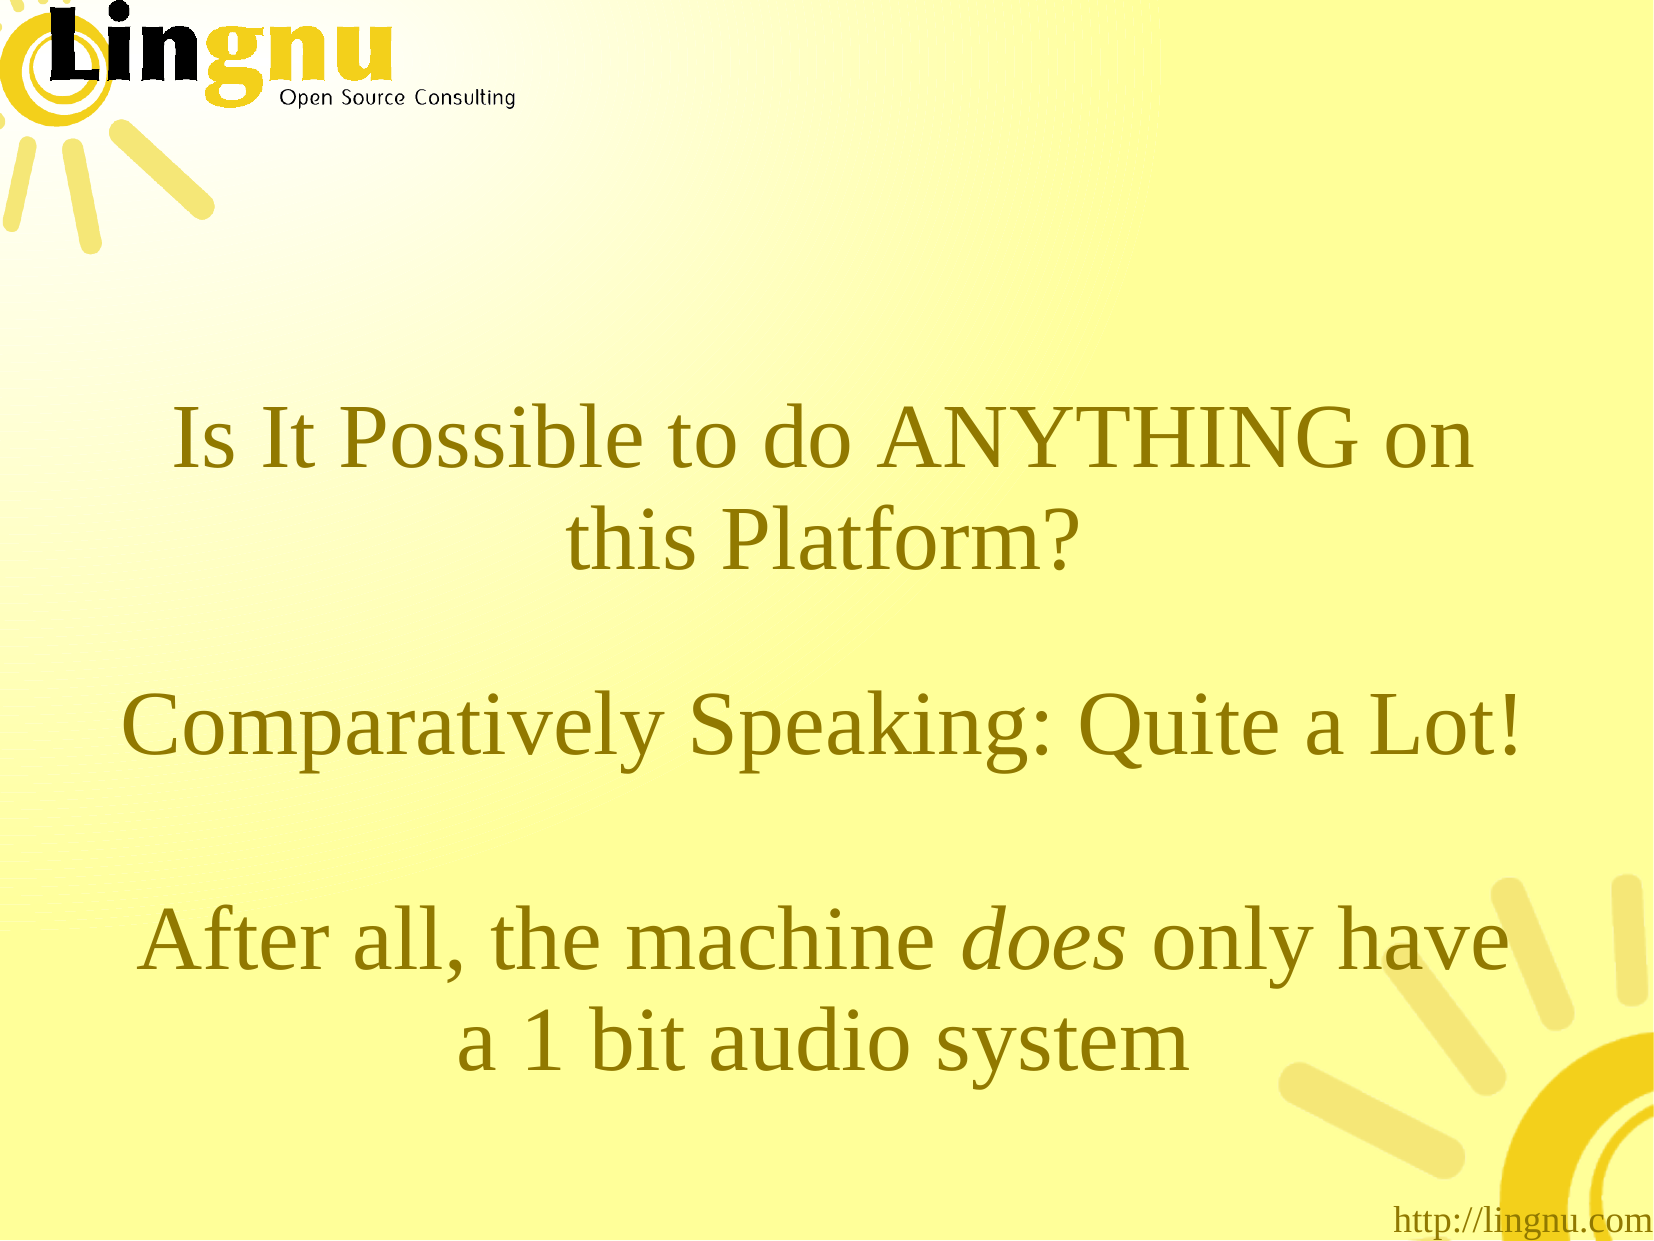

# Is It Possible to do ANYTHING on this Platform?
Comparatively Speaking: Quite a Lot!
After all, the machine does only have a 1 bit audio system